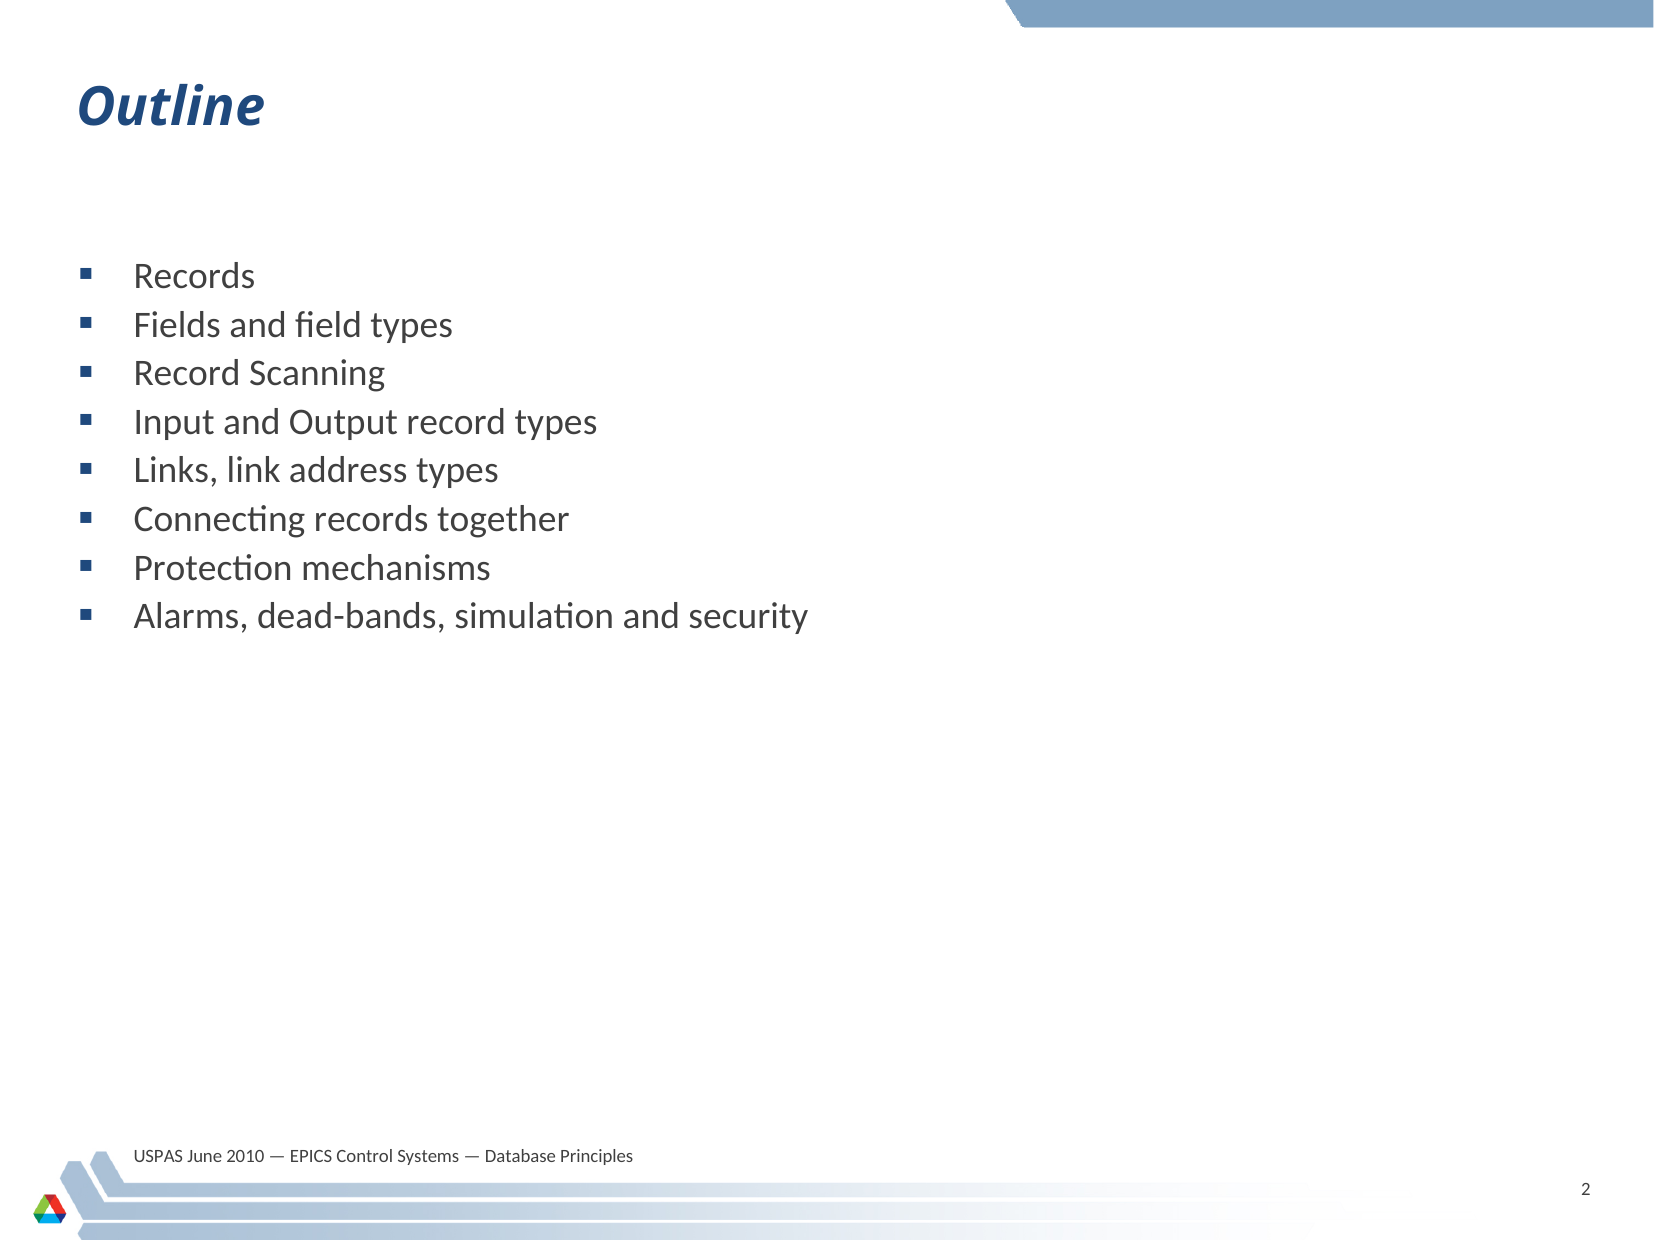

# Outline
Records
Fields and field types
Record Scanning
Input and Output record types
Links, link address types
Connecting records together
Protection mechanisms
Alarms, dead-bands, simulation and security
USPAS June 2010 — EPICS Control Systems — Database Principles
2